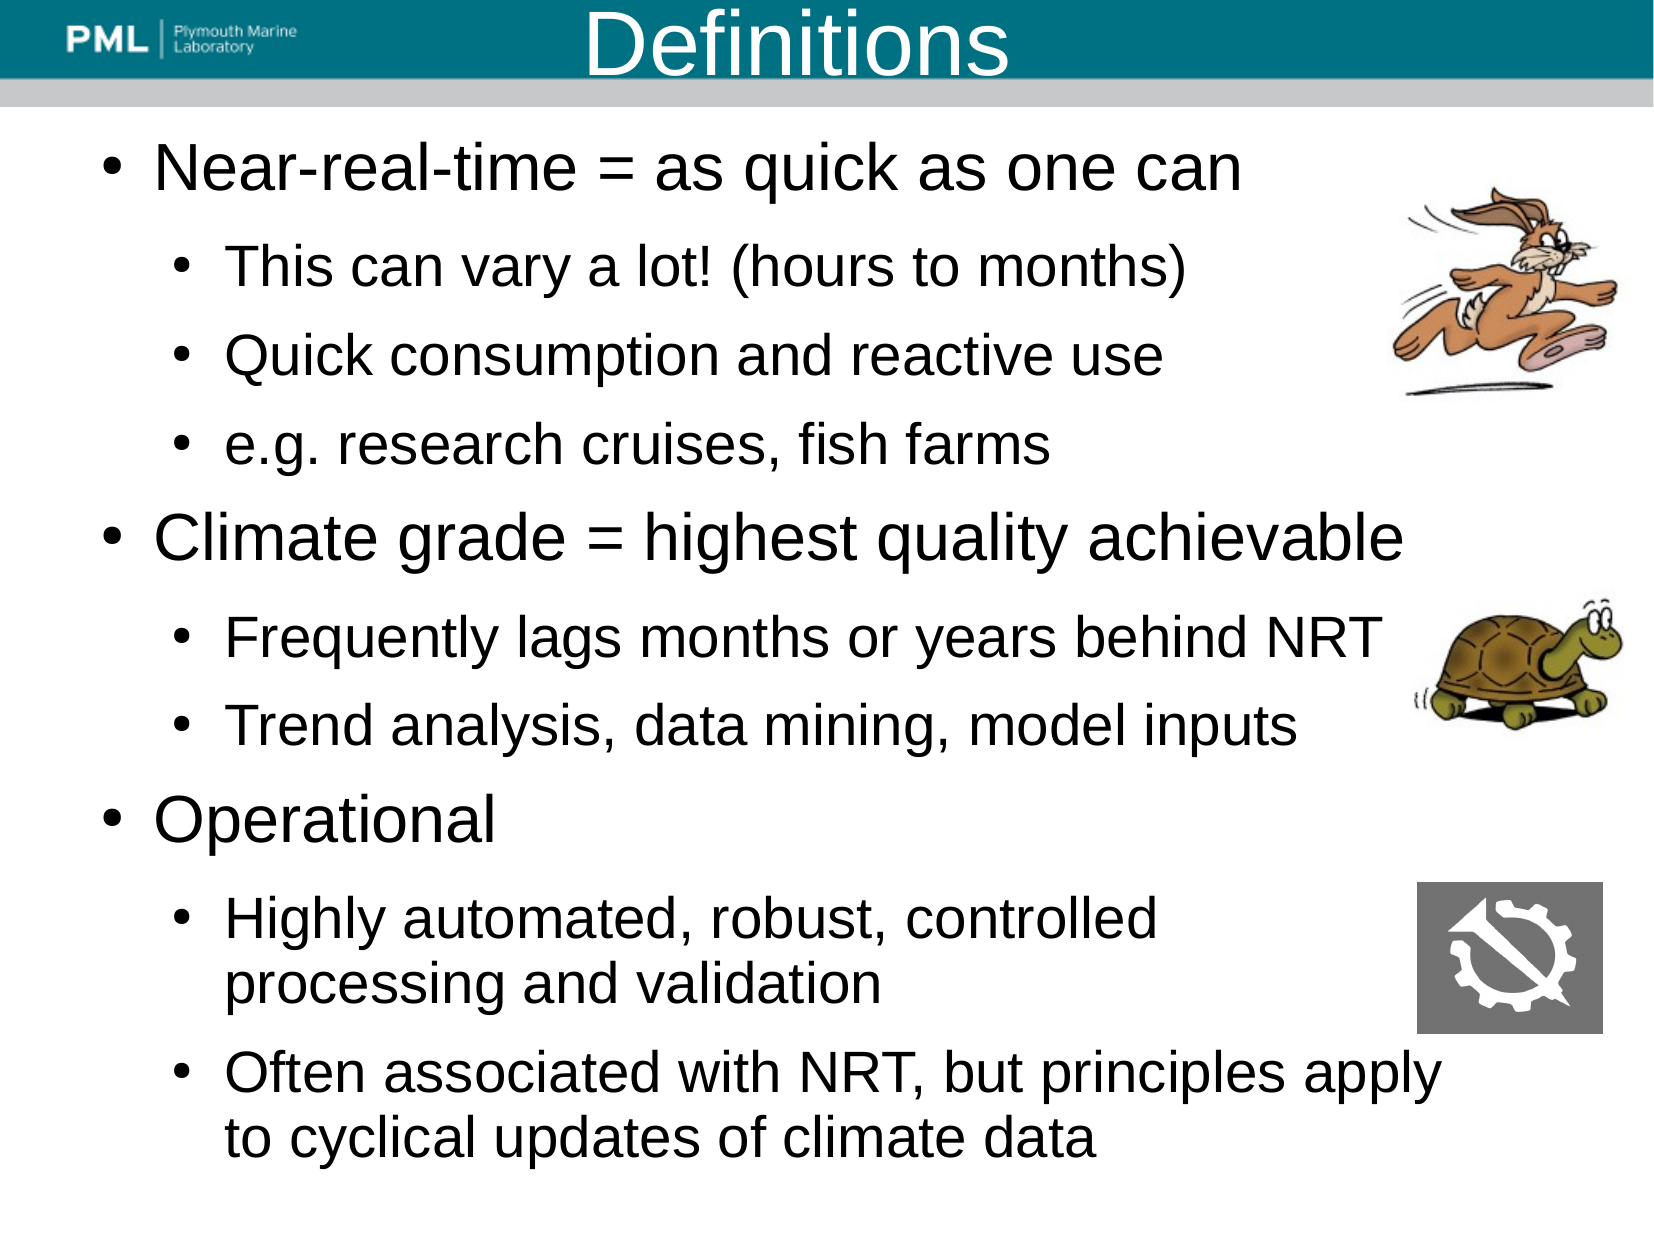

# Definitions
Near-real-time = as quick as one can
This can vary a lot! (hours to months)
Quick consumption and reactive use
e.g. research cruises, fish farms
Climate grade = highest quality achievable
Frequently lags months or years behind NRT
Trend analysis, data mining, model inputs
Operational
Highly automated, robust, controlled processing and validation
Often associated with NRT, but principles apply to cyclical updates of climate data